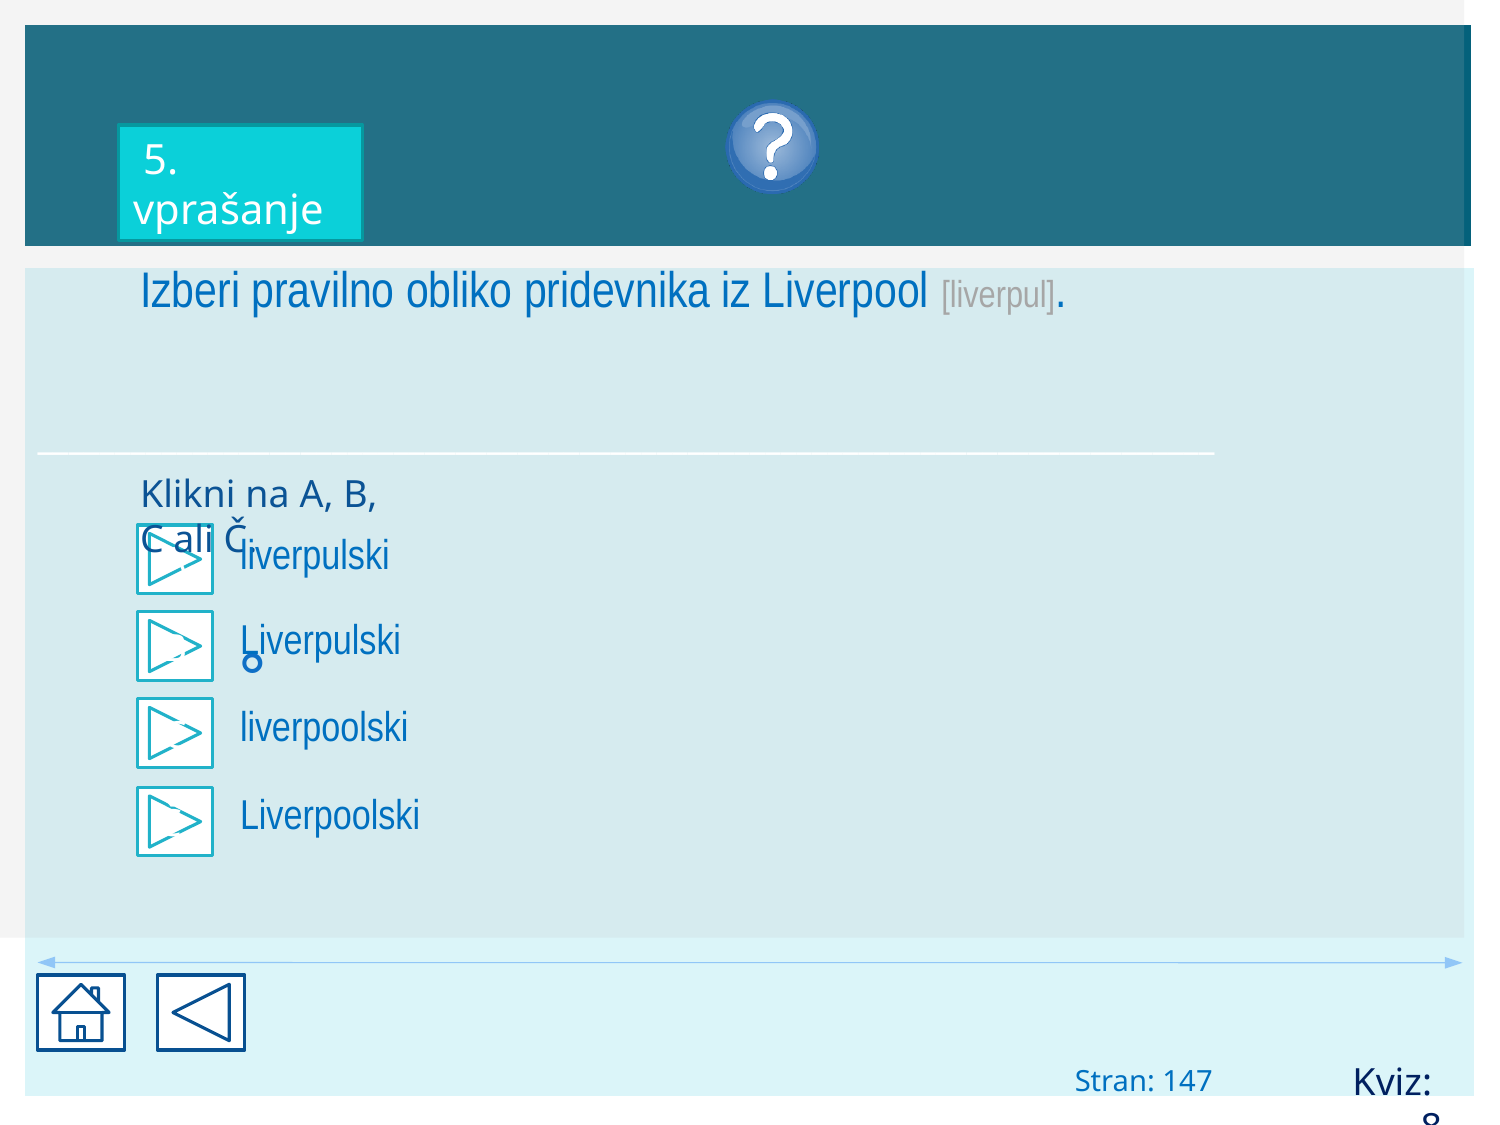

5. vprašanje
Izberi pravilno obliko pridevnika iz Liverpool [liverpul].
____________________________________________________________________________
Klikni na A, B, C ali Č.
liverpulski
A
Liverpulski
B
liverpoolski
C
Liverpoolski
Č.
Kviz: 8
Stran: 147